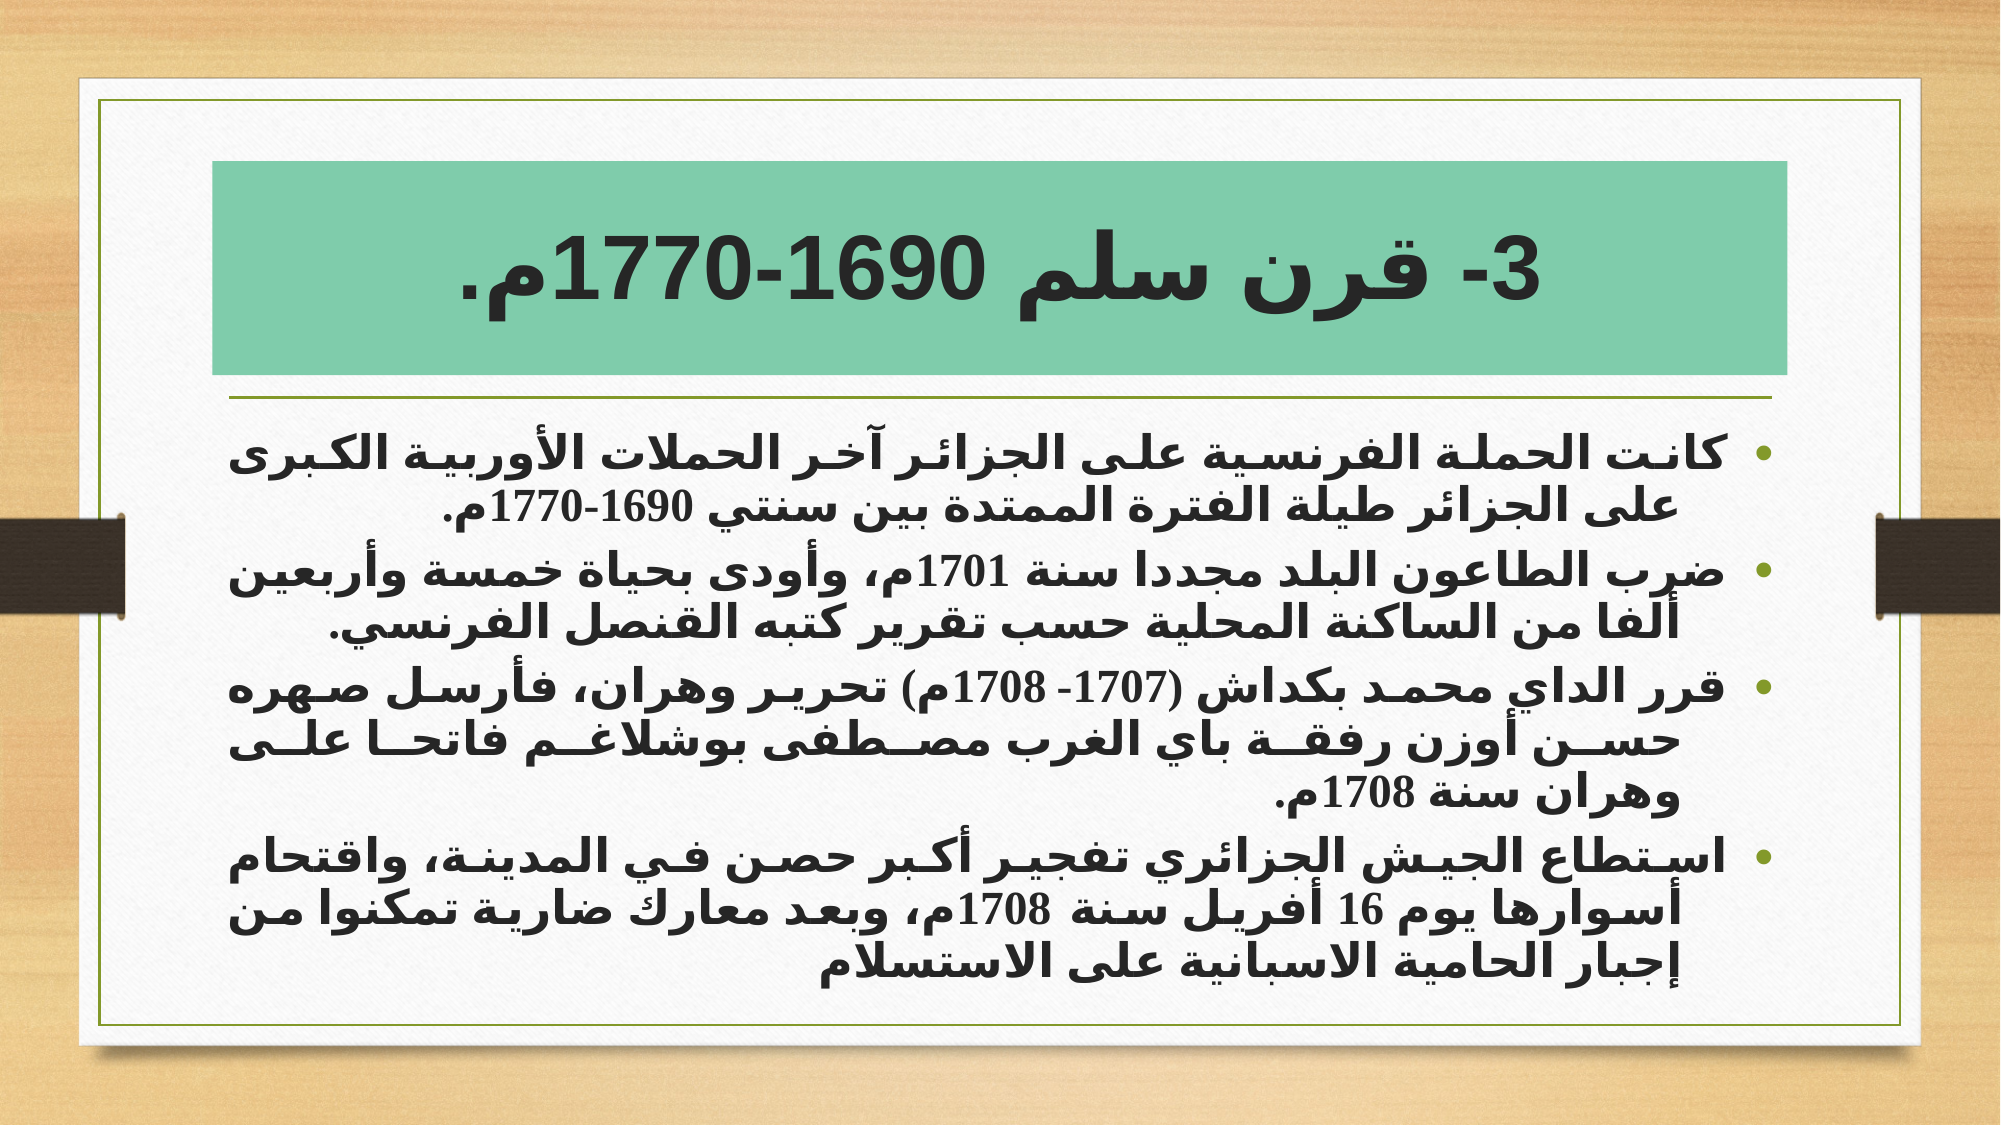

# 3- قرن سلم 1690-1770م.
كانت الحملة الفرنسية على الجزائر آخر الحملات الأوربية الكبرى على الجزائر طيلة الفترة الممتدة بين سنتي 1690-1770م.
ضرب الطاعون البلد مجددا سنة 1701م، وأودى بحياة خمسة وأربعين ألفا من الساكنة المحلية حسب تقرير كتبه القنصل الفرنسي.
قرر الداي محمد بكداش (1707-1708م) تحرير وهران، فأرسل صهره حسن أوزن رفقة باي الغرب مصطفى بوشلاغم فاتحا على وهران سنة 1708م.
استطاع الجيش الجزائري تفجير أكبر حصن في المدينة، واقتحام أسوارها يوم 16 أفريل سنة 1708م، وبعد معارك ضارية تمكنوا من إجبار الحامية الاسبانية على الاستسلام